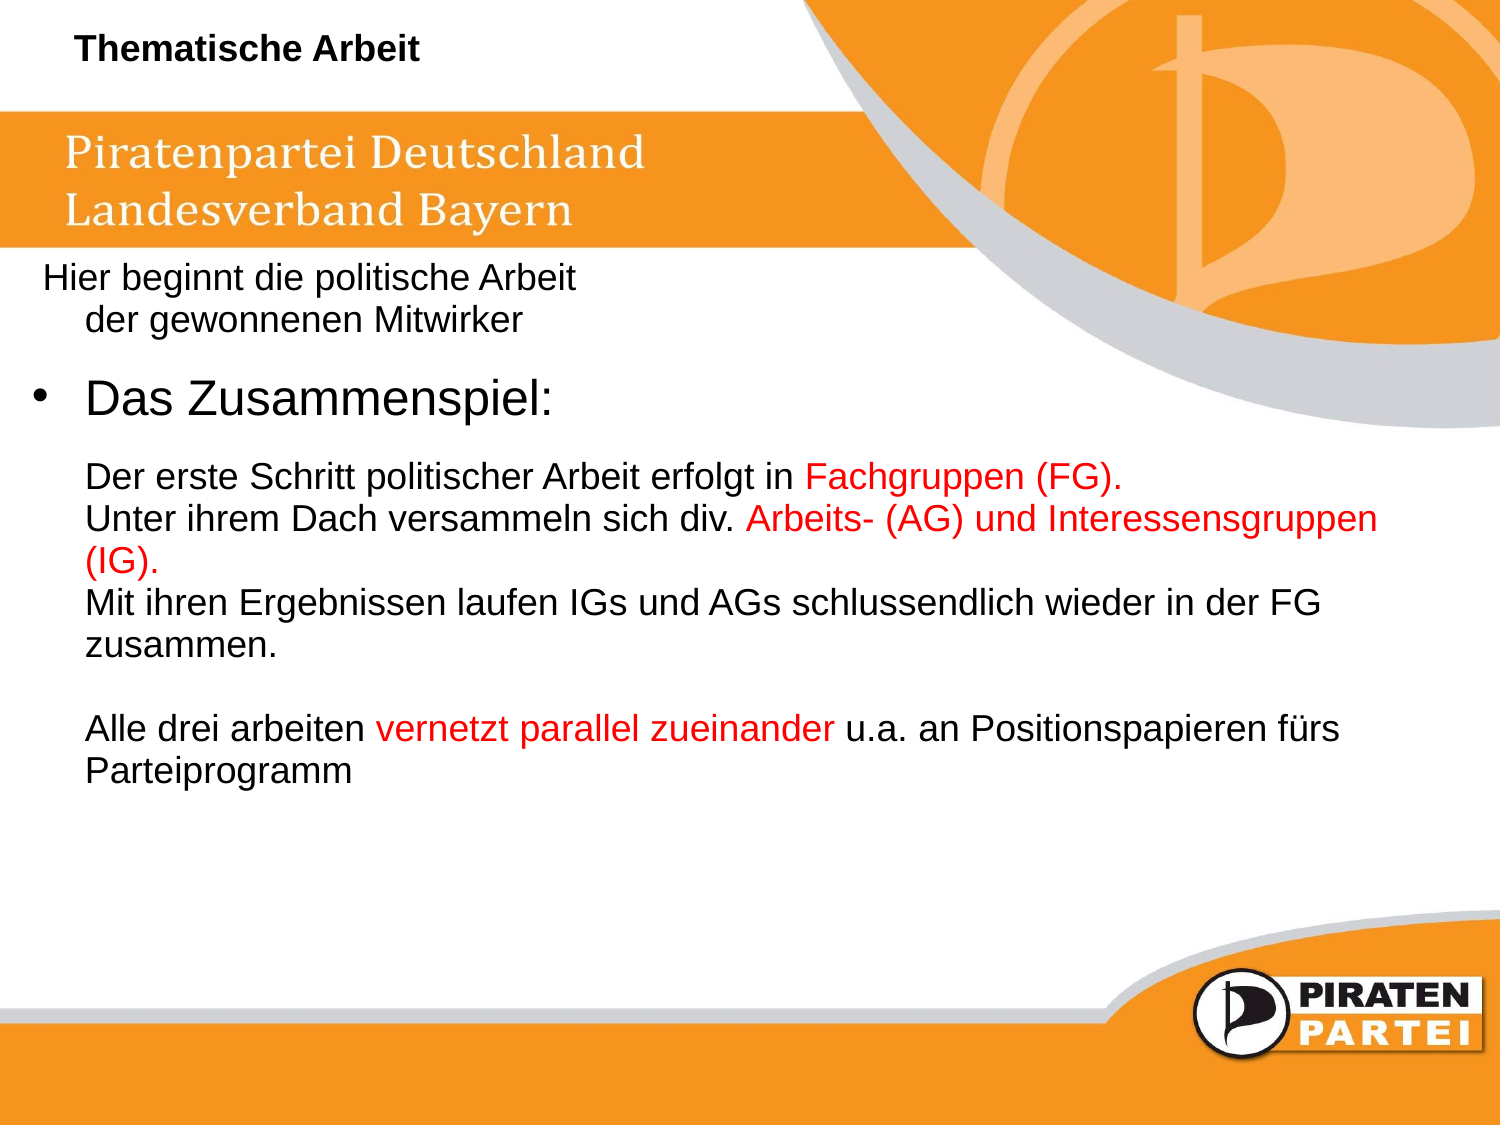

Thematische Arbeit
 Hier beginnt die politische Arbeit
der gewonnenen Mitwirker
Das Zusammenspiel:
Der erste Schritt politischer Arbeit erfolgt in Fachgruppen (FG).
Unter ihrem Dach versammeln sich div. Arbeits- (AG) und Interessensgruppen (IG).
Mit ihren Ergebnissen laufen IGs und AGs schlussendlich wieder in der FG zusammen.
Alle drei arbeiten vernetzt parallel zueinander u.a. an Positionspapieren fürs Parteiprogramm